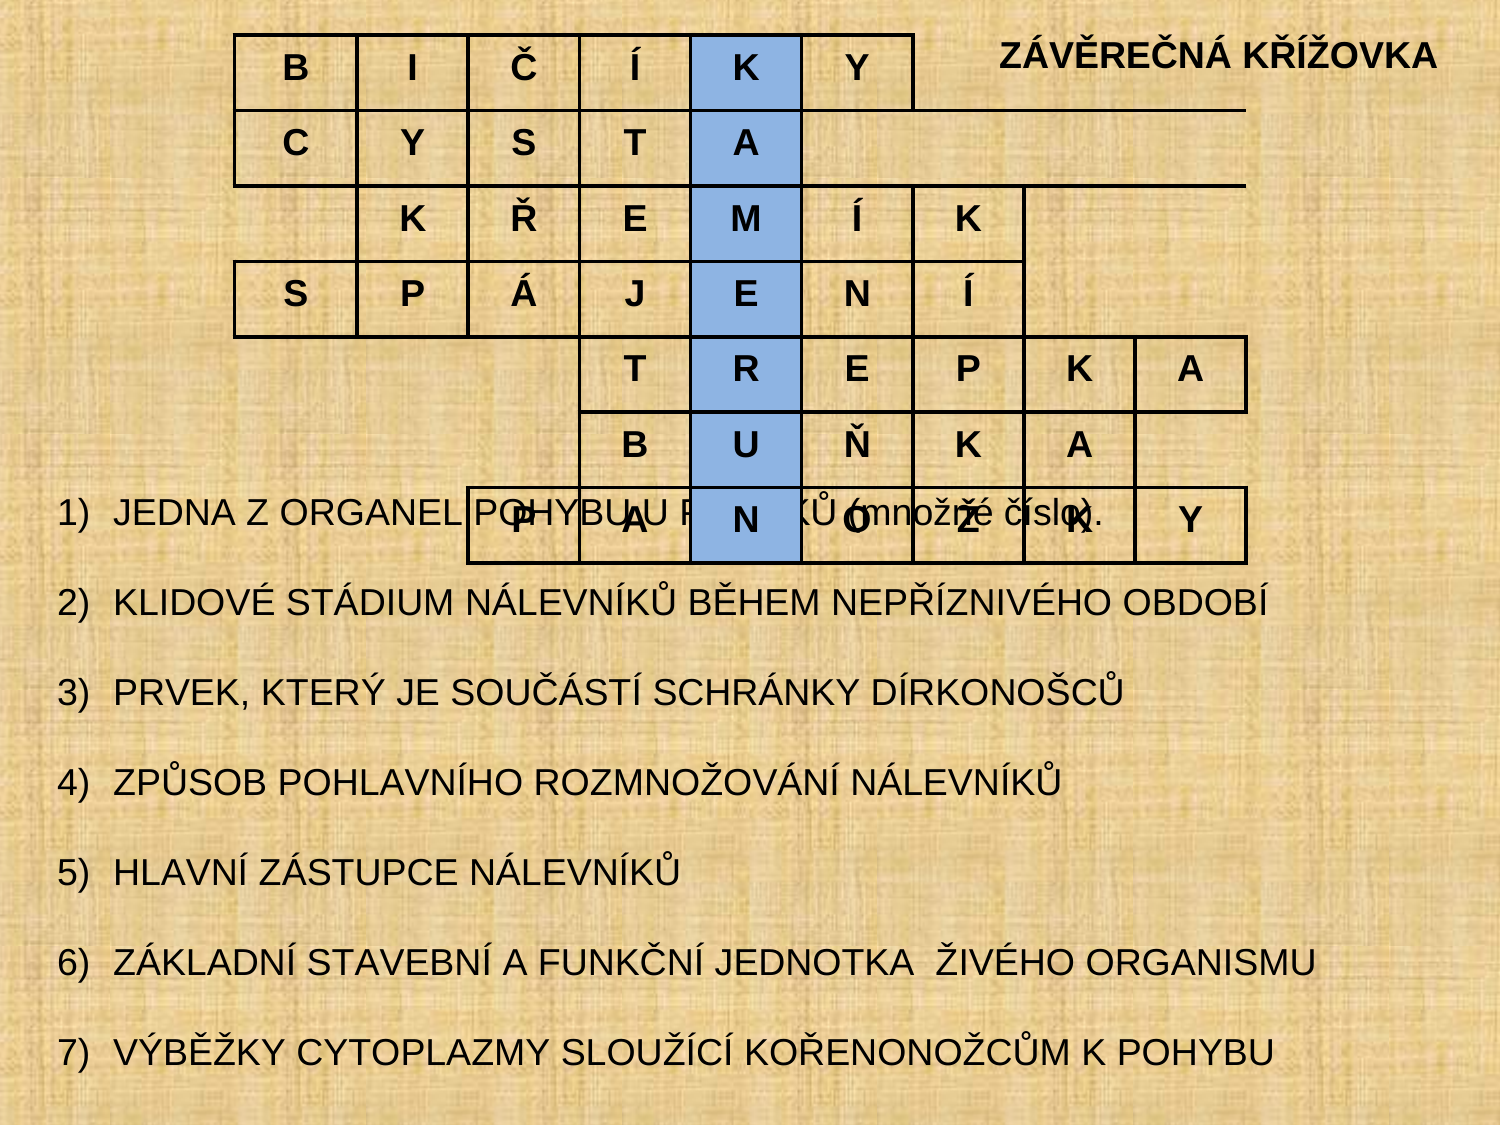

ZÁVĚREČNÁ KŘÍŽOVKA
| | | | | | | | | |
| --- | --- | --- | --- | --- | --- | --- | --- | --- |
| | | | | | | | | |
| | | | | | | | | |
| | | | | | | | | |
| | | | | | | | | |
| | | | | | | | | |
| | | | | | | | | |
| B | I | Č | Í | K | Y | | | |
| --- | --- | --- | --- | --- | --- | --- | --- | --- |
| C | Y | S | T | A | | | | |
| | K | Ř | E | M | Í | K | | |
| S | P | Á | J | E | N | Í | | |
| | | | T | R | E | P | K | A |
| | | | B | U | Ň | K | A | |
| | | P | A | N | O | Ž | K | Y |
JEDNA Z ORGANEL POHYBU U PRVOKŮ (množné číslo).
KLIDOVÉ STÁDIUM NÁLEVNÍKŮ BĚHEM NEPŘÍZNIVÉHO OBDOBÍ
PRVEK, KTERÝ JE SOUČÁSTÍ SCHRÁNKY DÍRKONOŠCŮ
ZPŮSOB POHLAVNÍHO ROZMNOŽOVÁNÍ NÁLEVNÍKŮ
HLAVNÍ ZÁSTUPCE NÁLEVNÍKŮ
ZÁKLADNÍ STAVEBNÍ A FUNKČNÍ JEDNOTKA ŽIVÉHO ORGANISMU
VÝBĚŽKY CYTOPLAZMY SLOUŽÍCÍ KOŘENONOŽCŮM K POHYBU